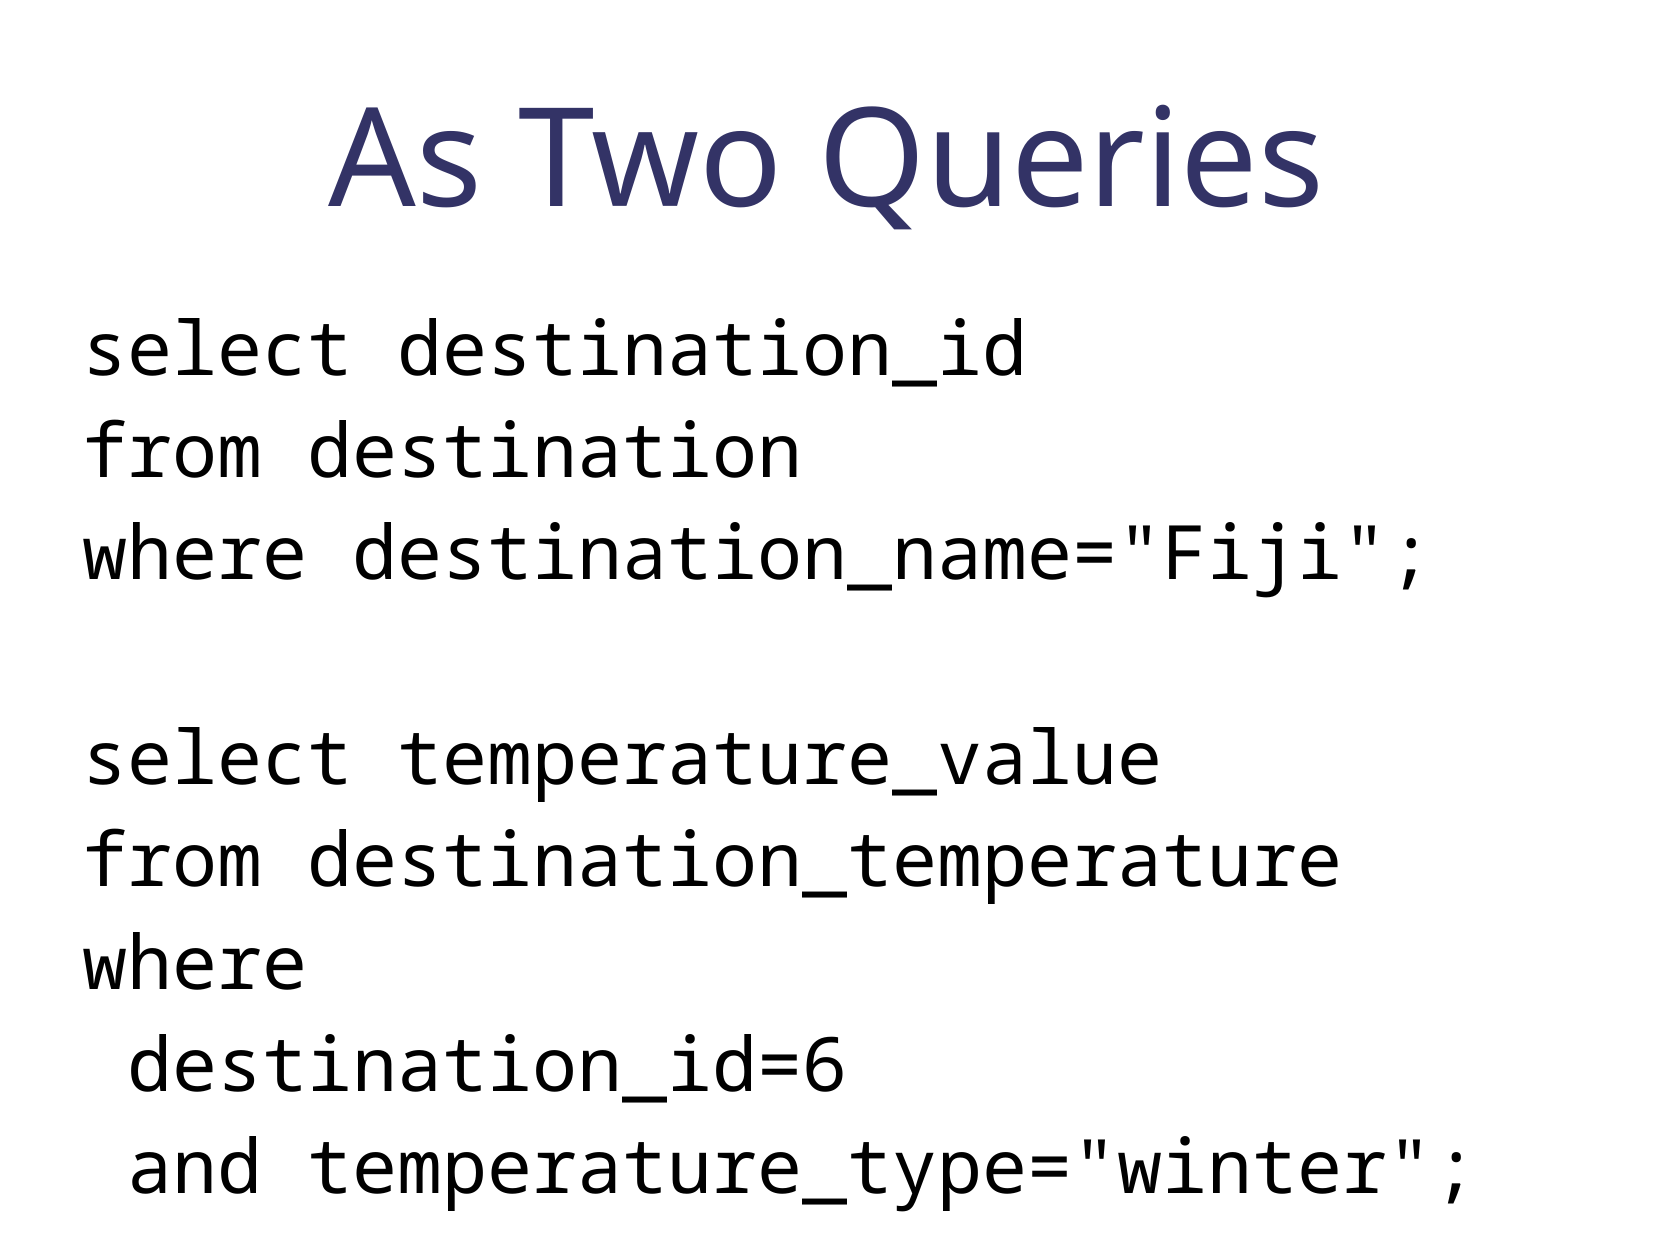

As Two Queries
# select destination_id from destination where destination_name="Fiji";
select temperature_value
from destination_temperature
where
 destination_id=6
 and temperature_type="winter";